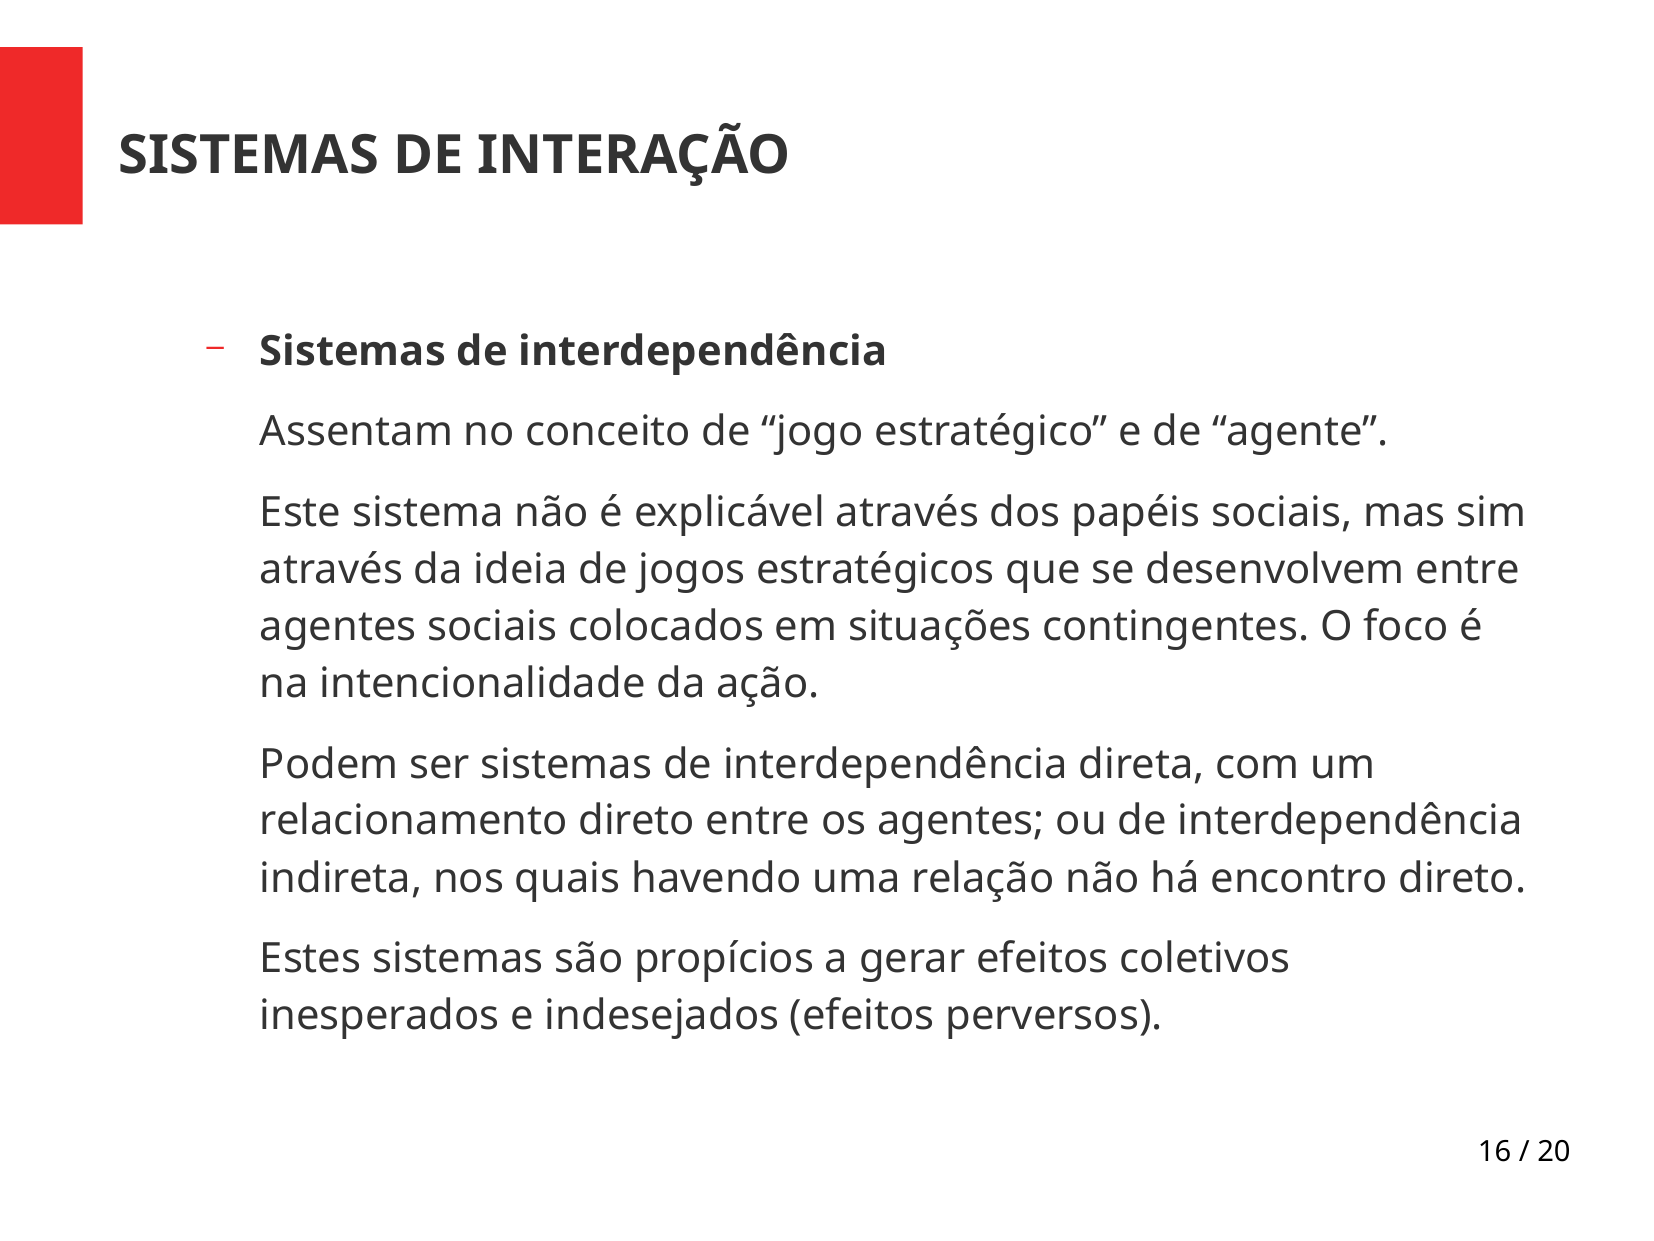

# SISTEMAS DE INTERAÇÃO
Sistemas de interdependência
Assentam no conceito de “jogo estratégico” e de “agente”.
Este sistema não é explicável através dos papéis sociais, mas sim através da ideia de jogos estratégicos que se desenvolvem entre agentes sociais colocados em situações contingentes. O foco é na intencionalidade da ação.
Podem ser sistemas de interdependência direta, com um relacionamento direto entre os agentes; ou de interdependência indireta, nos quais havendo uma relação não há encontro direto.
Estes sistemas são propícios a gerar efeitos coletivos inesperados e indesejados (efeitos perversos).
16